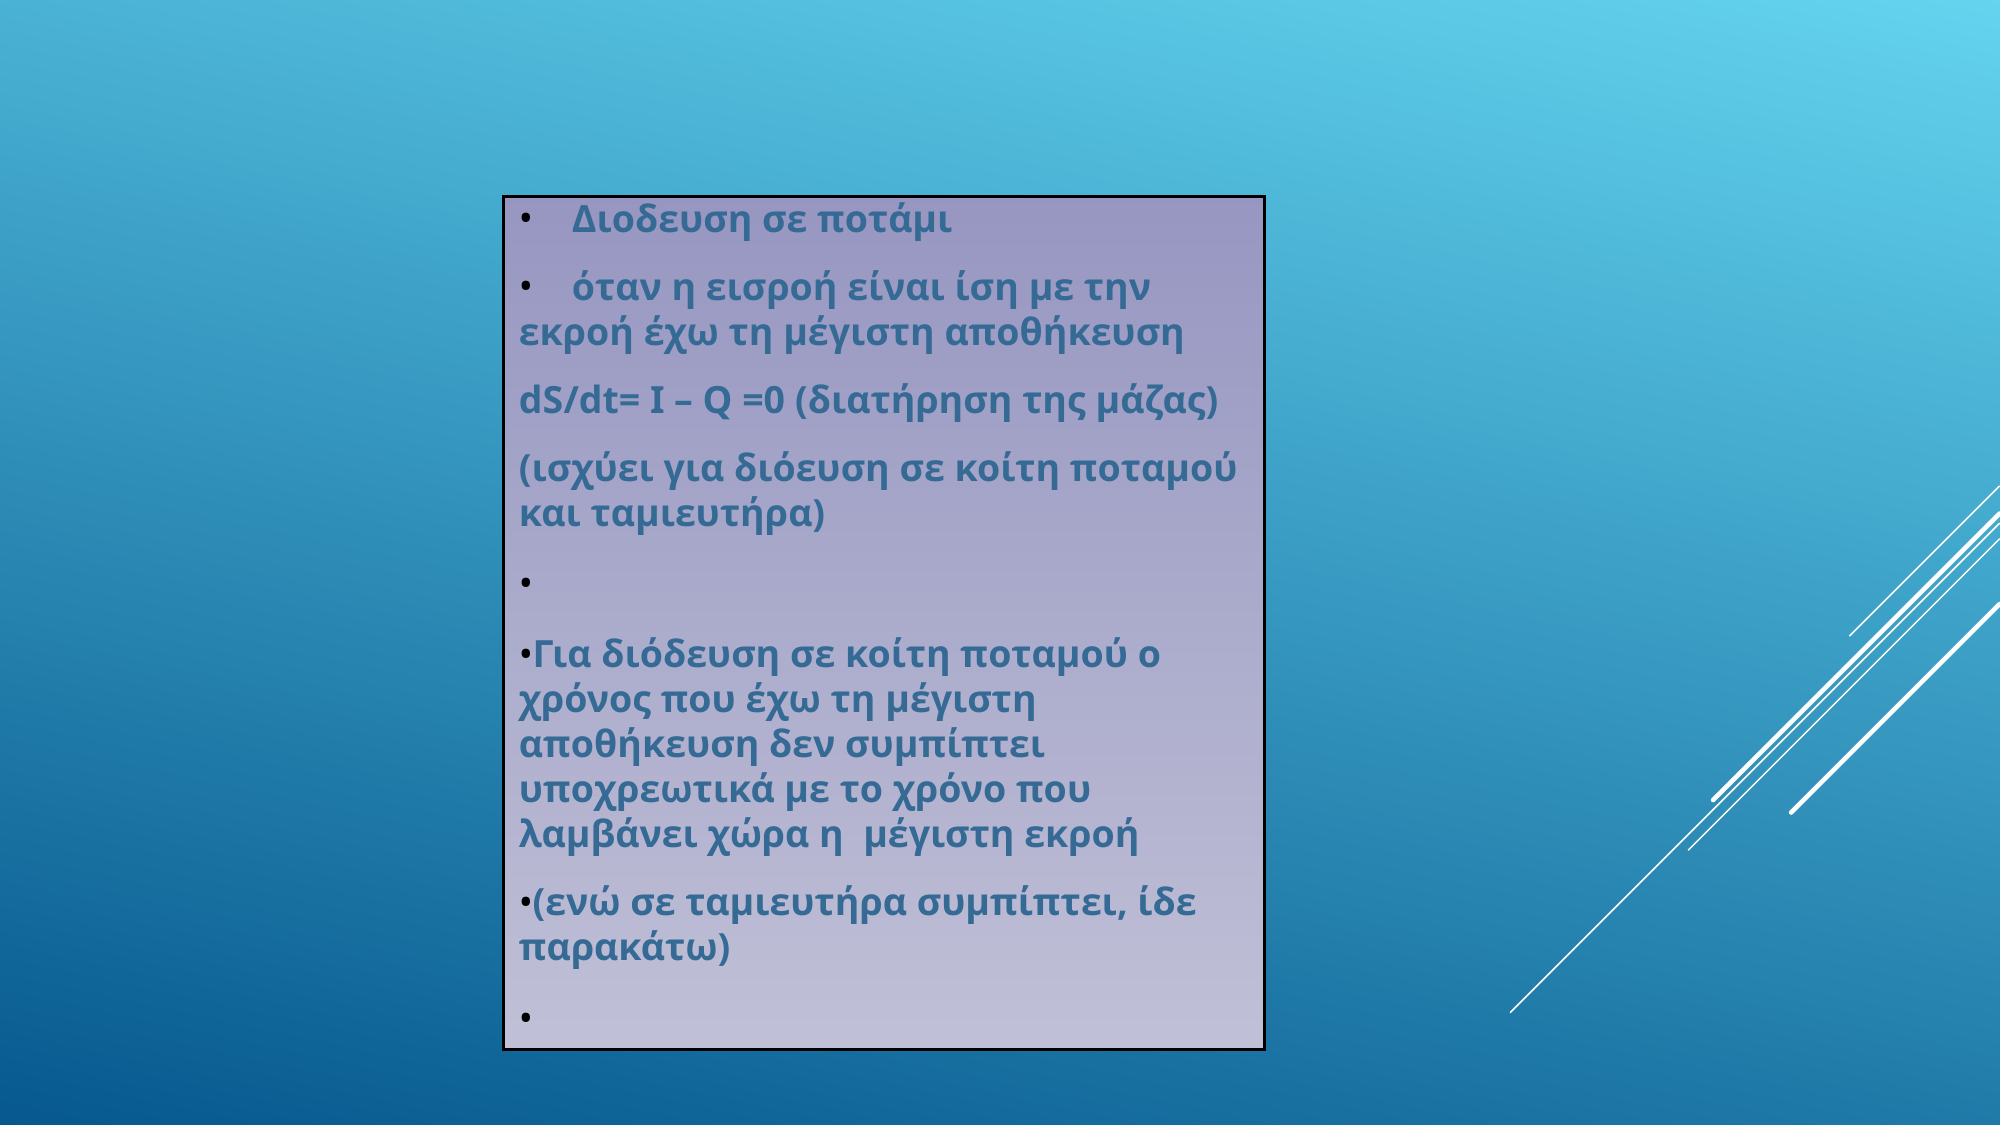

Διοδευση σε ποτάμι
 όταν η εισροή είναι ίση με την εκροή έχω τη μέγιστη αποθήκευση
dS/dt= I – Q =0 (διατήρηση της μάζας)
(ισχύει για διόευση σε κοίτη ποταμού και ταμιευτήρα)
Για διόδευση σε κοίτη ποταμού ο χρόνος που έχω τη μέγιστη αποθήκευση δεν συμπίπτει υποχρεωτικά με το χρόνο που λαμβάνει χώρα η μέγιστη εκροή
(ενώ σε ταμιευτήρα συμπίπτει, ίδε παρακάτω)